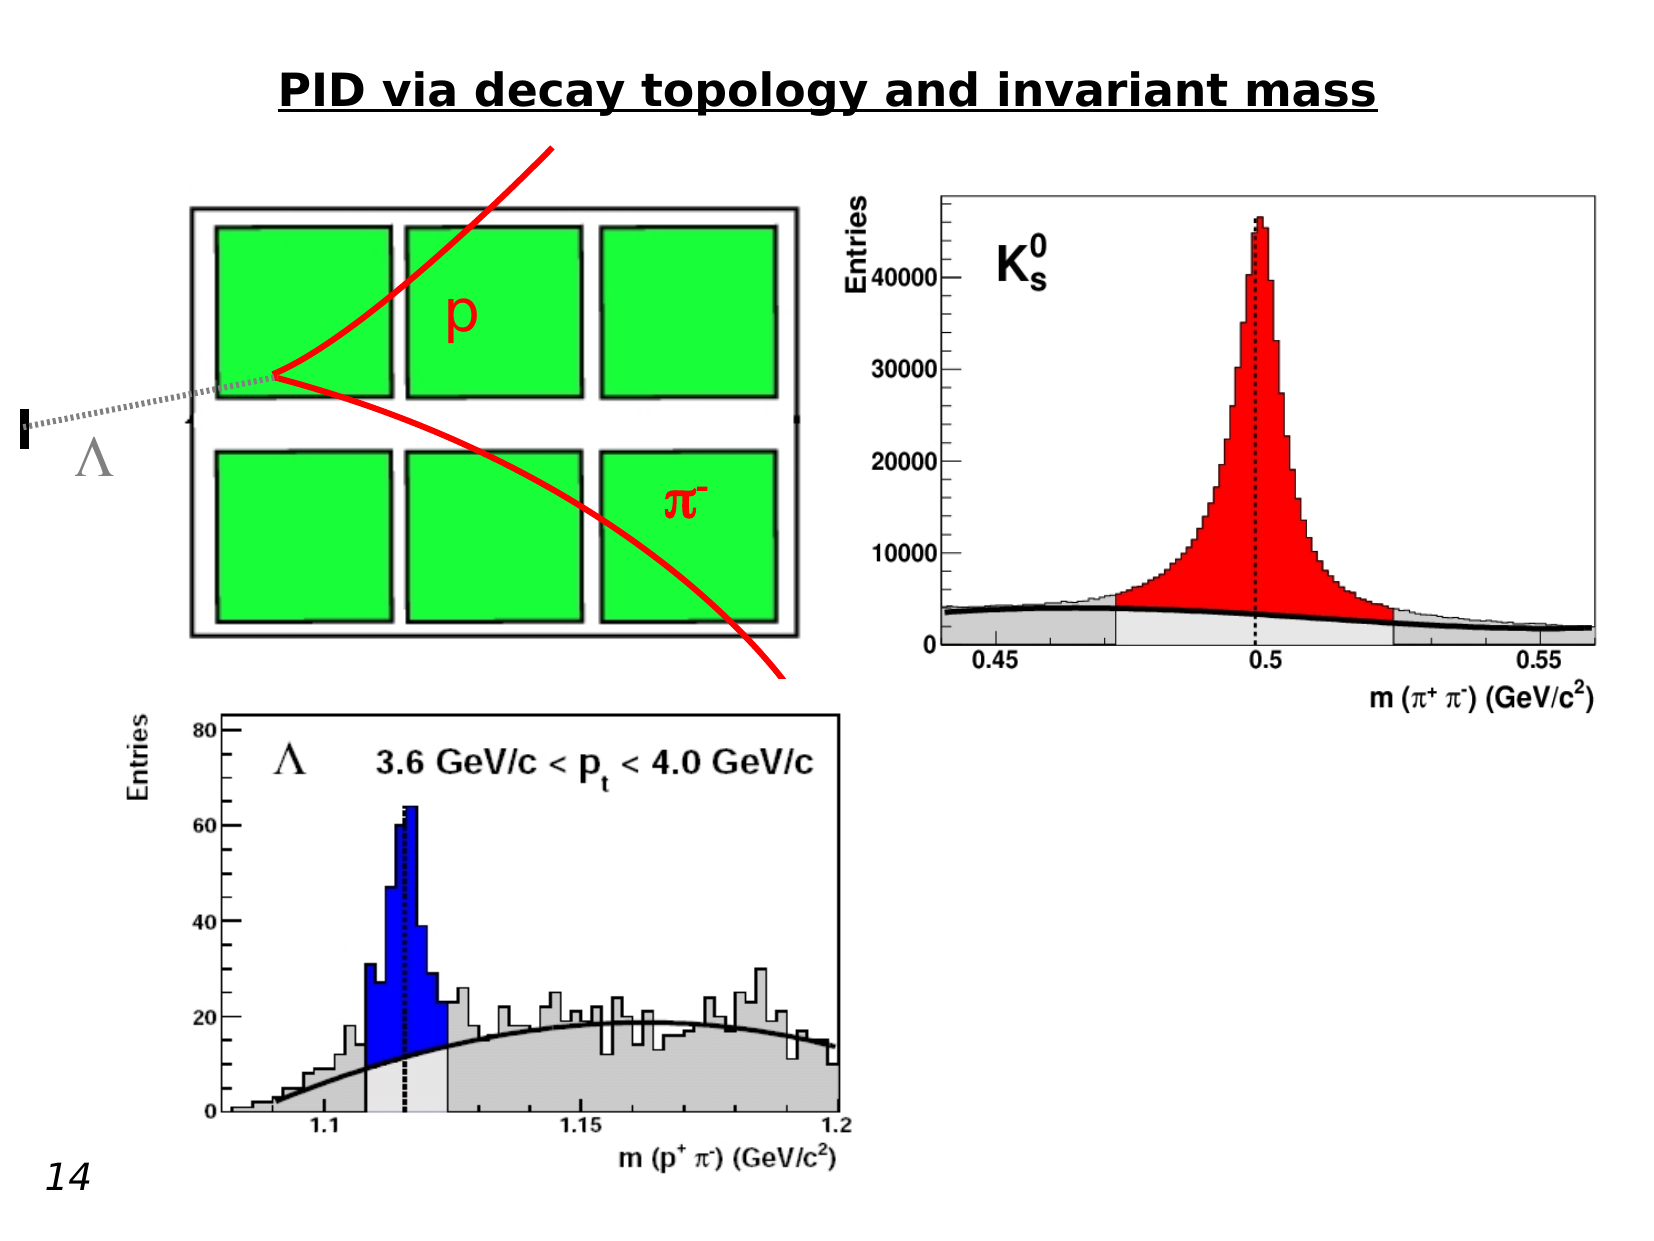

PID via decay topology and invariant mass
p
L
p-